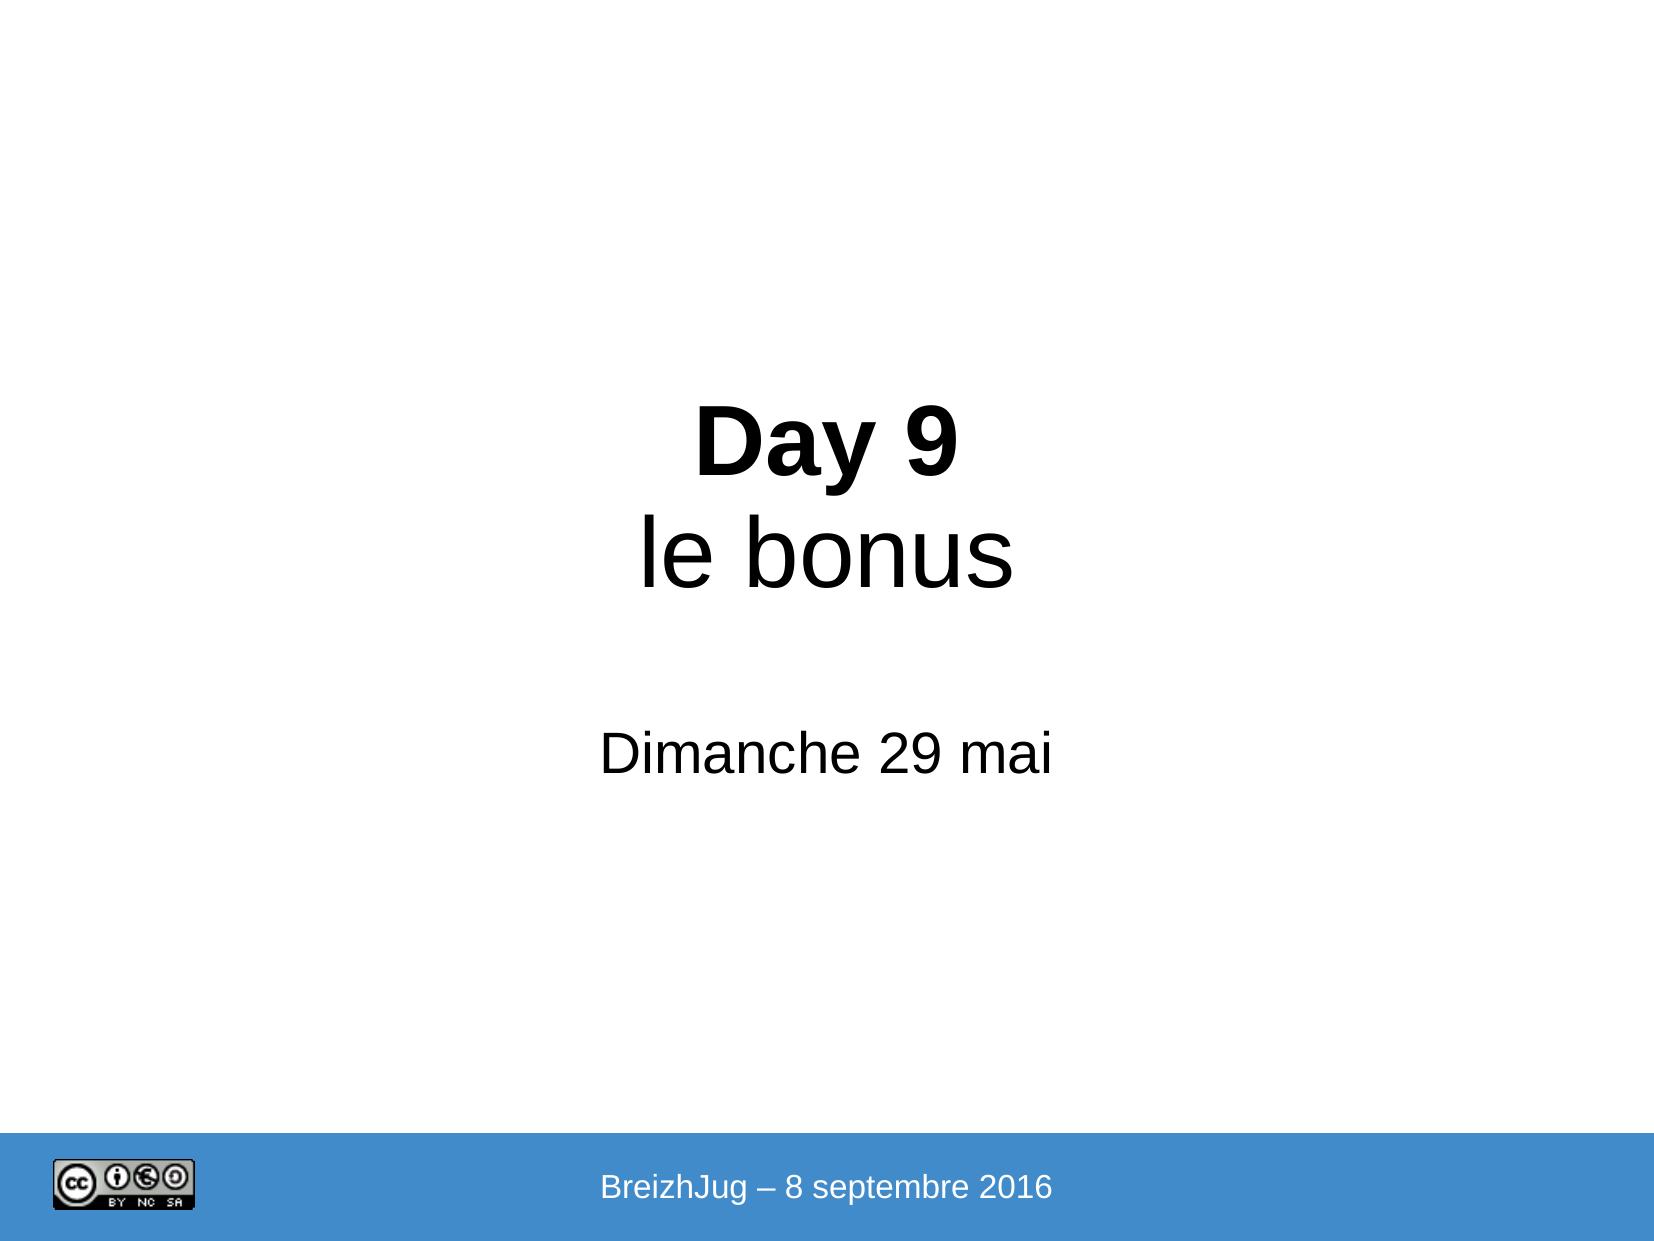

# Day 9
le bonus
Dimanche 29 mai